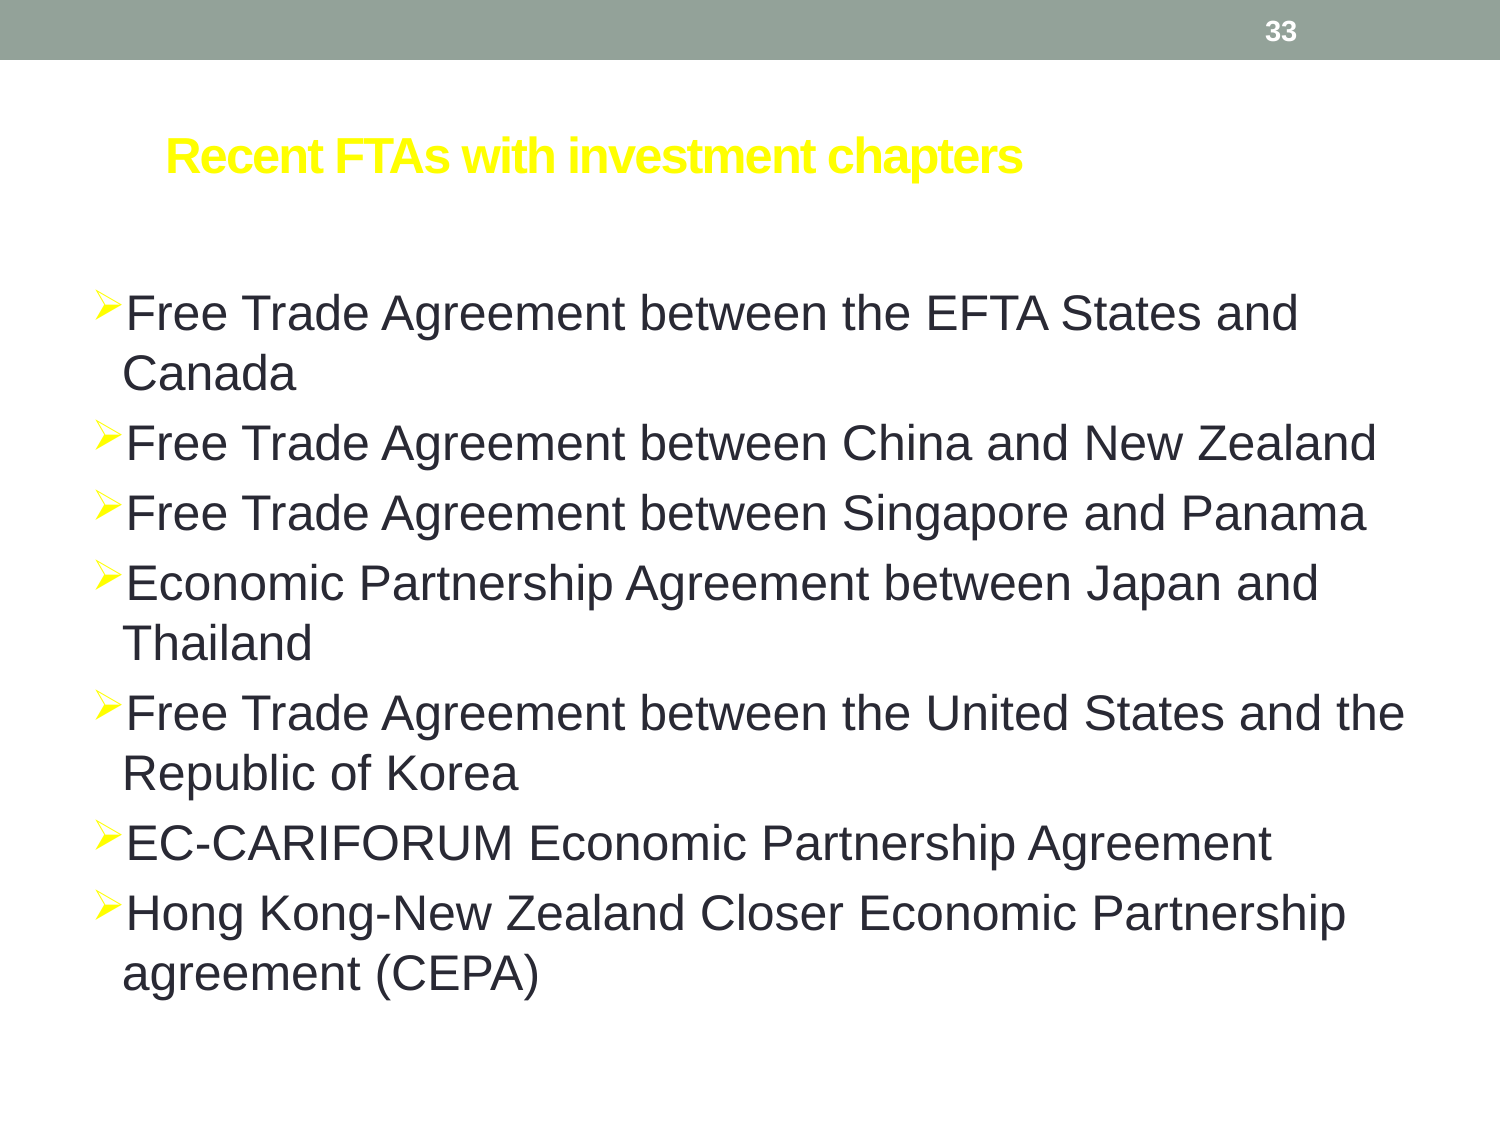

# Recent FTAs with investment chapters
Free Trade Agreement between the EFTA States and Canada
Free Trade Agreement between China and New Zealand
Free Trade Agreement between Singapore and Panama
Economic Partnership Agreement between Japan and Thailand
Free Trade Agreement between the United States and the Republic of Korea
EC-CARIFORUM Economic Partnership Agreement
Hong Kong-New Zealand Closer Economic Partnership agreement (CEPA)